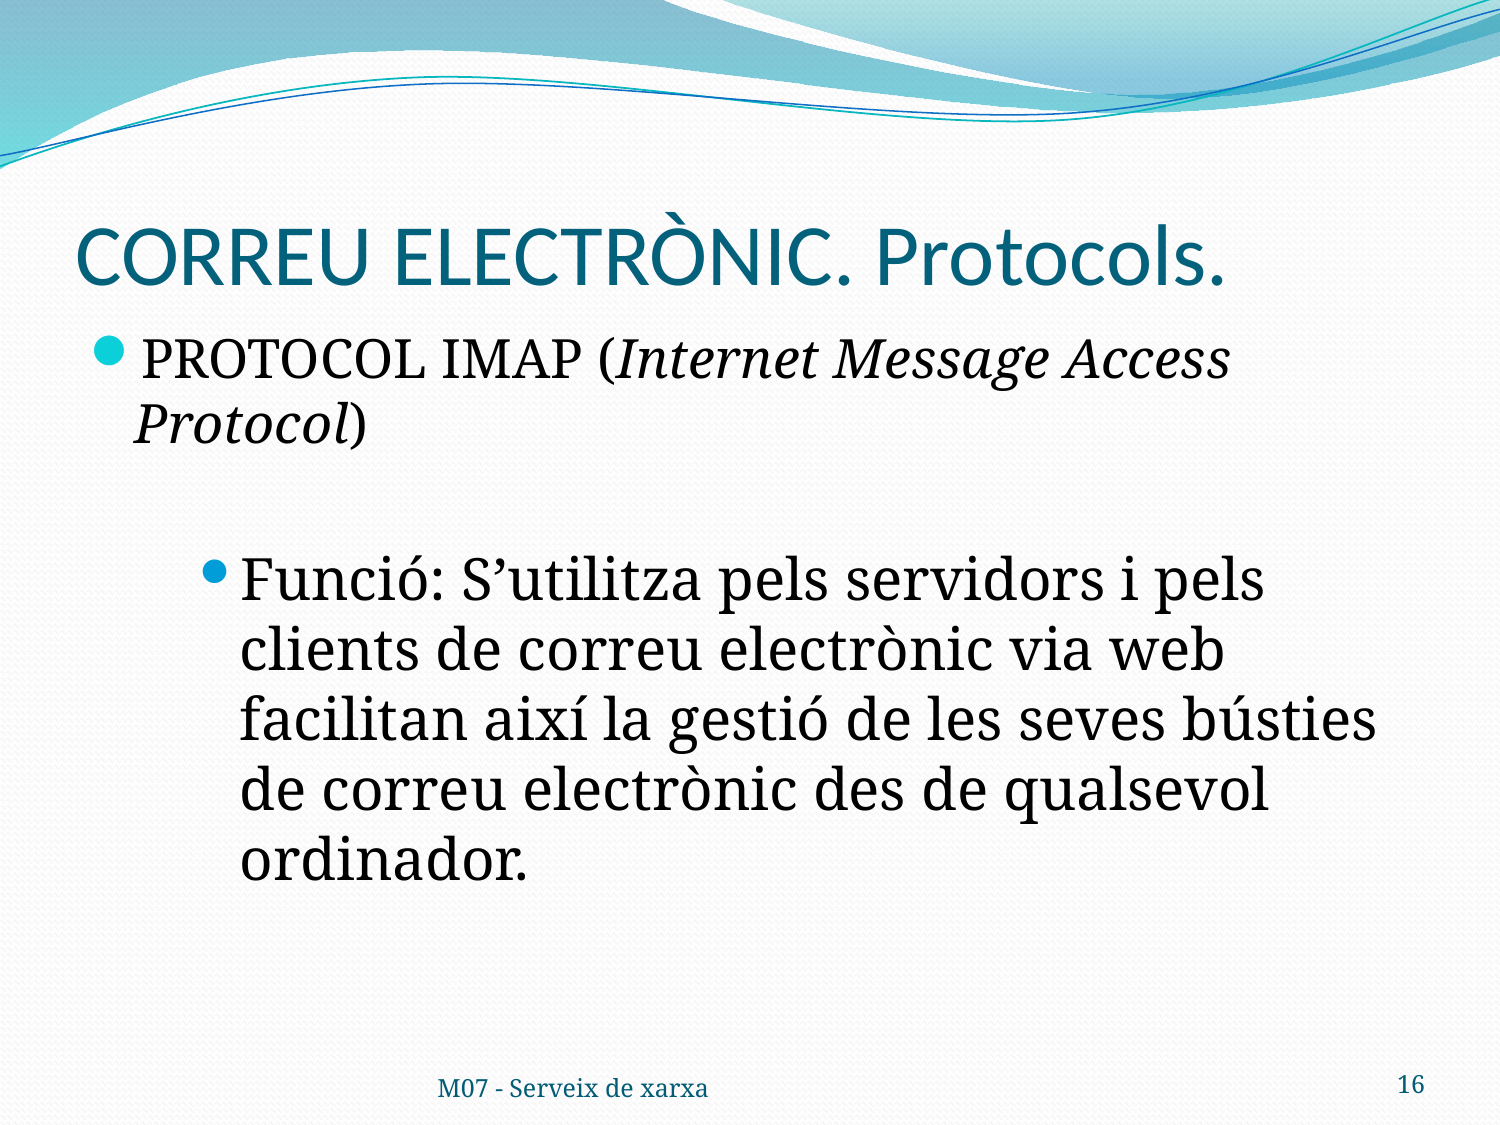

# CORREU ELECTRÒNIC. Protocols.
PROTOCOL IMAP (Internet Message Access Protocol)
Funció: S’utilitza pels servidors i pels clients de correu electrònic via web facilitan així la gestió de les seves bústies de correu electrònic des de qualsevol ordinador.
M07 - Serveix de xarxa